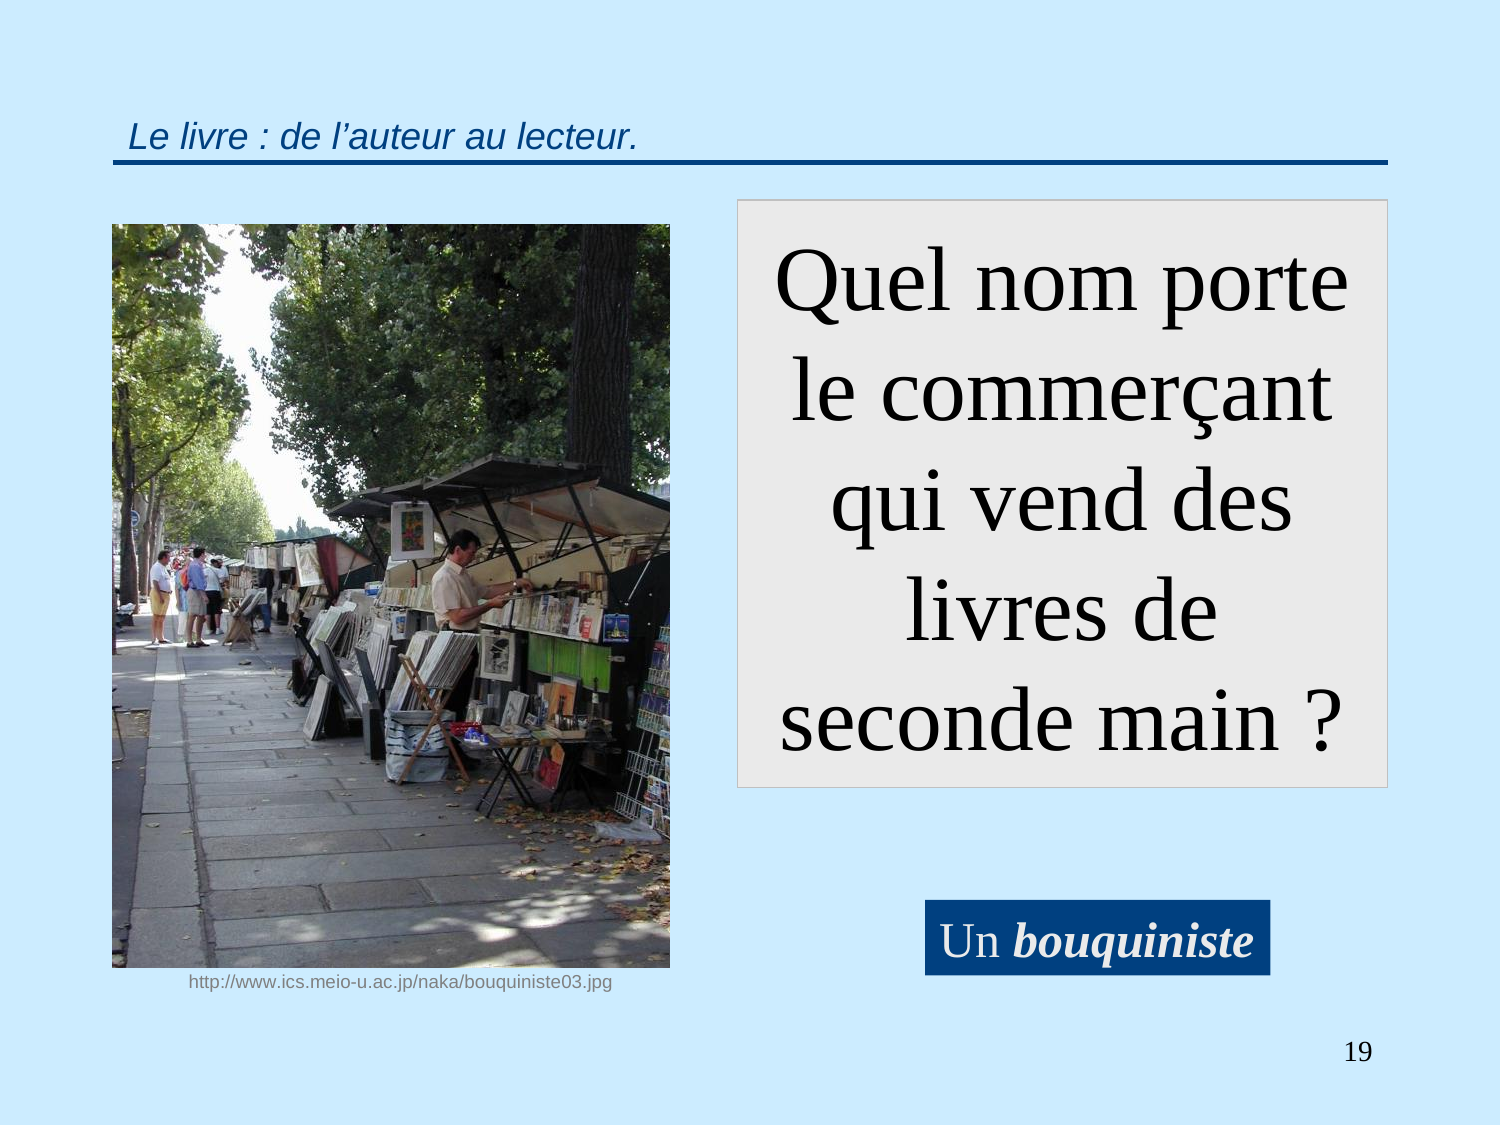

Le livre : de l’auteur au lecteur.
# Quel nom porte le commerçant qui vend des livres de seconde main ?
Un bouquiniste
http://www.ics.meio-u.ac.jp/naka/bouquiniste03.jpg
19